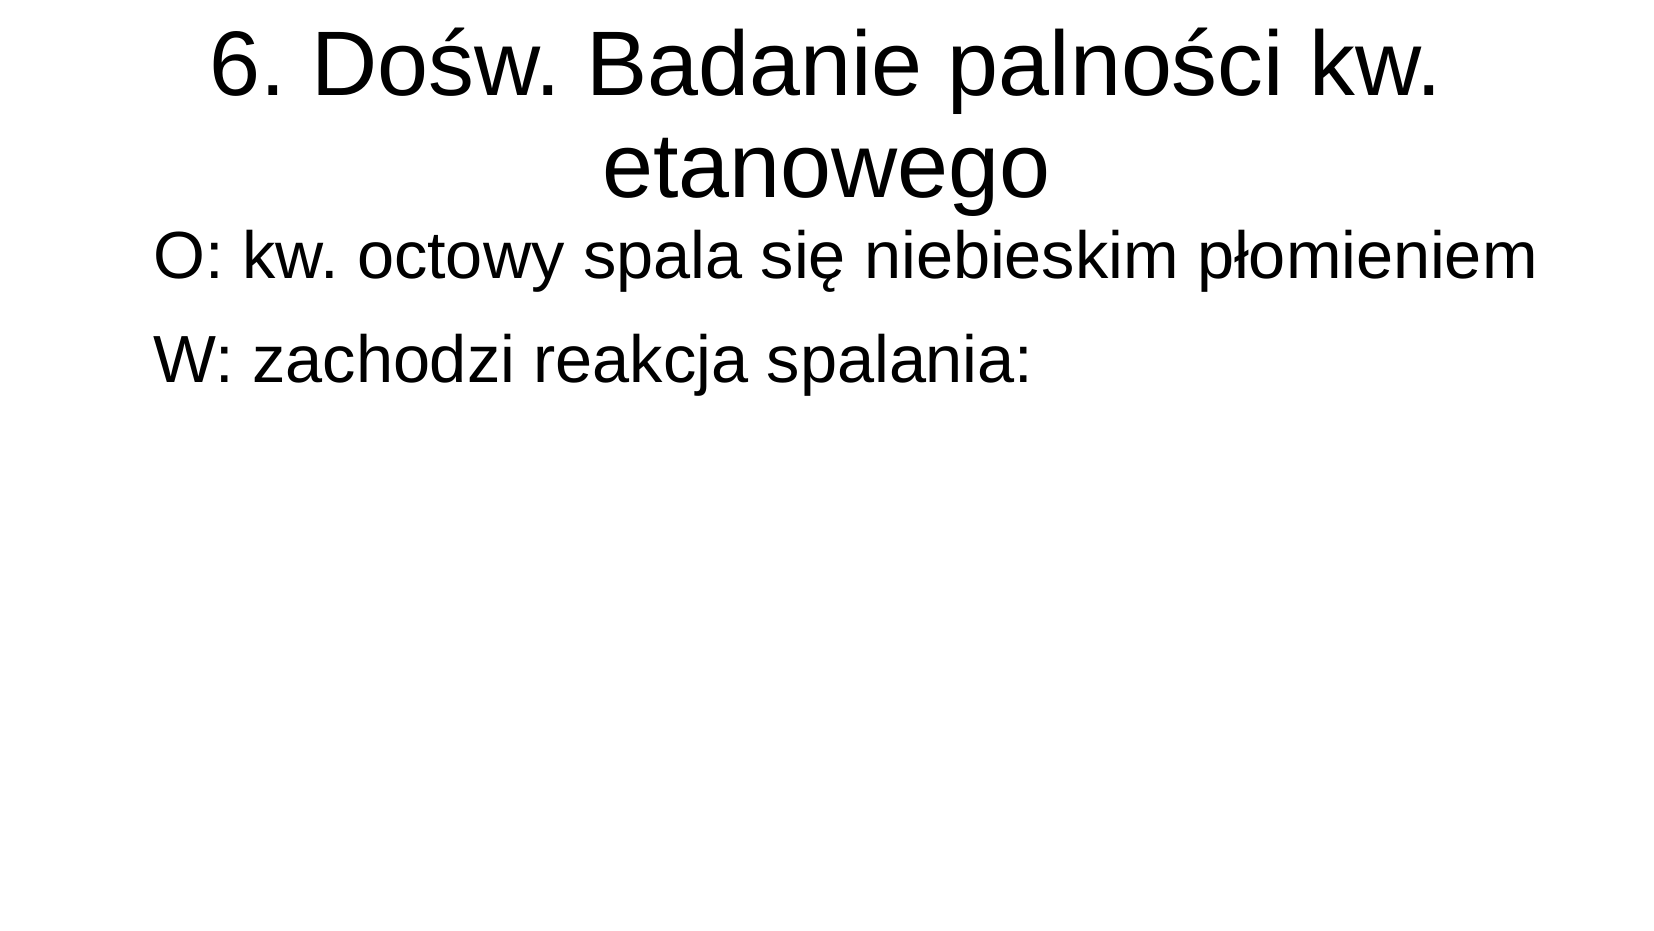

# 6. Dośw. Badanie palności kw. etanowego
O: kw. octowy spala się niebieskim płomieniem
W: zachodzi reakcja spalania: